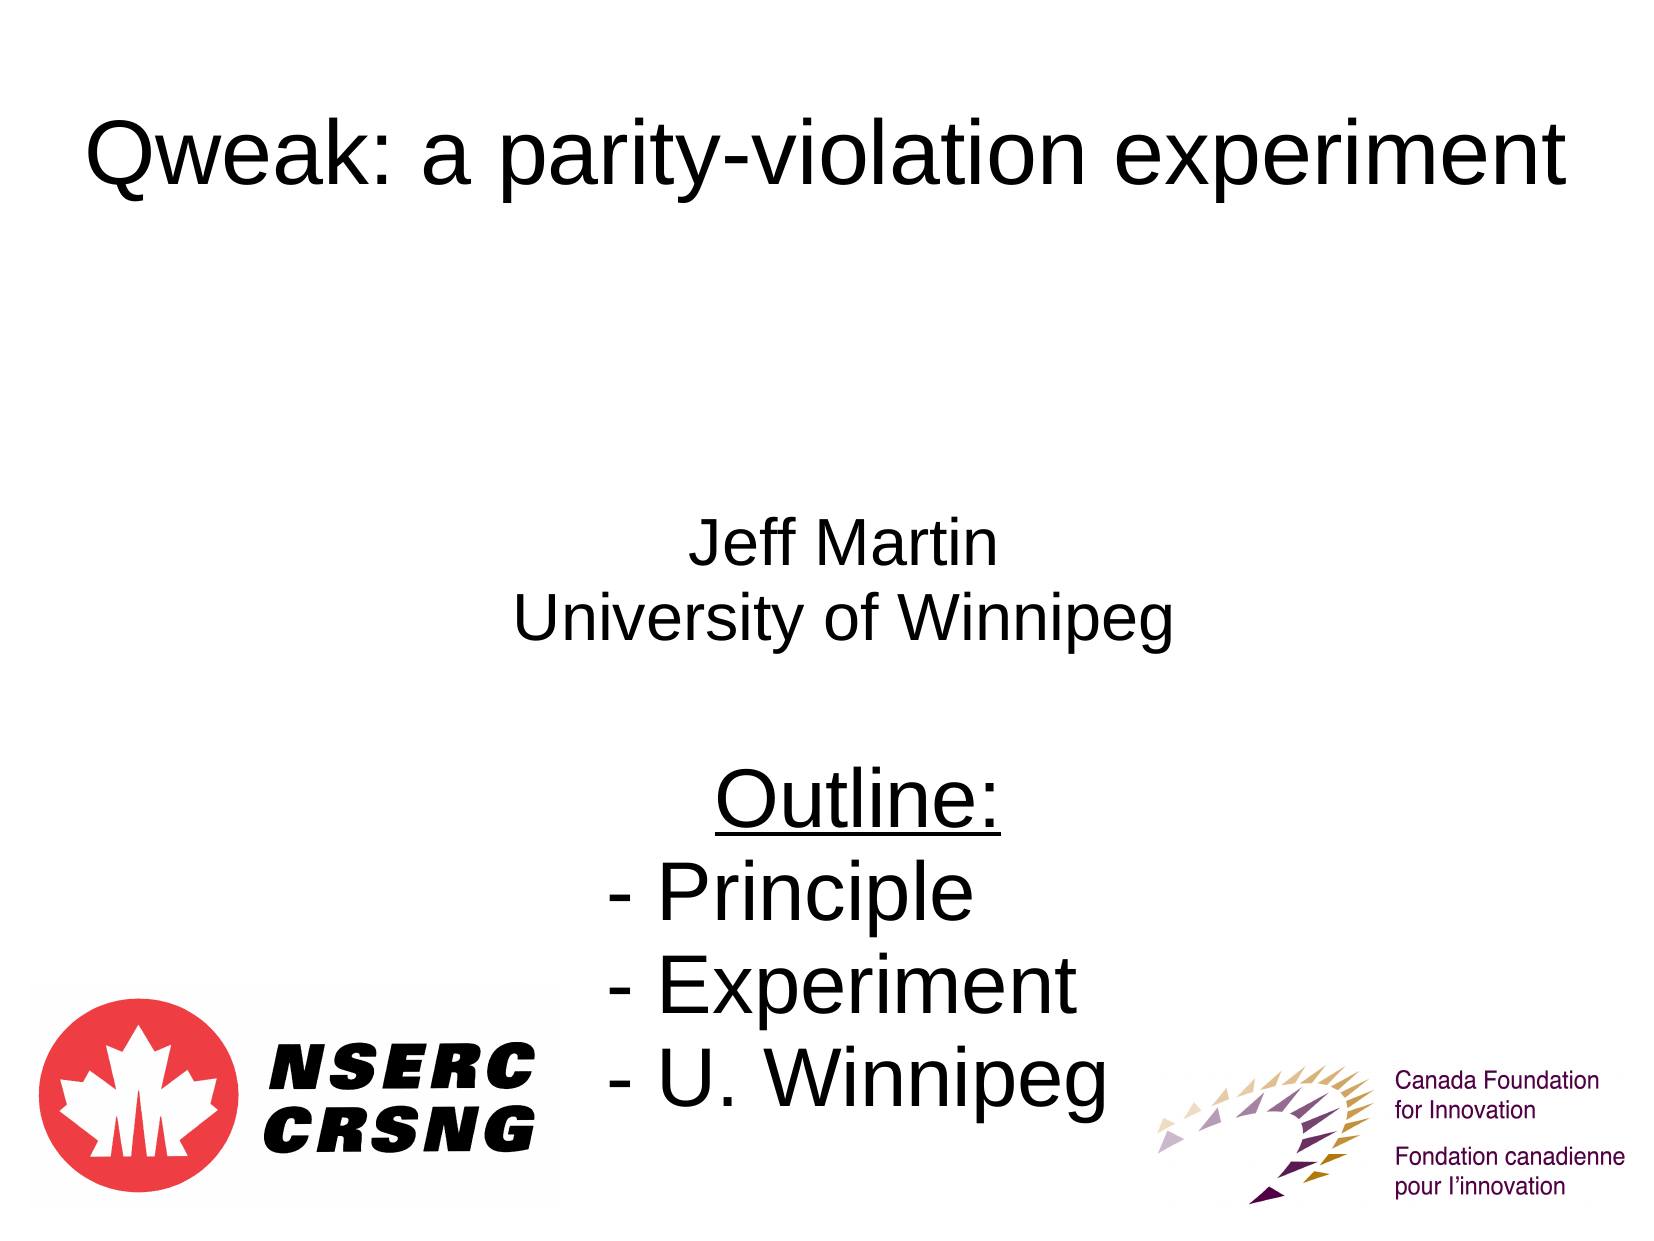

# Qweak: a parity-violation experiment
Jeff Martin
University of Winnipeg
Outline:
- Principle
- Experiment
- U. Winnipeg